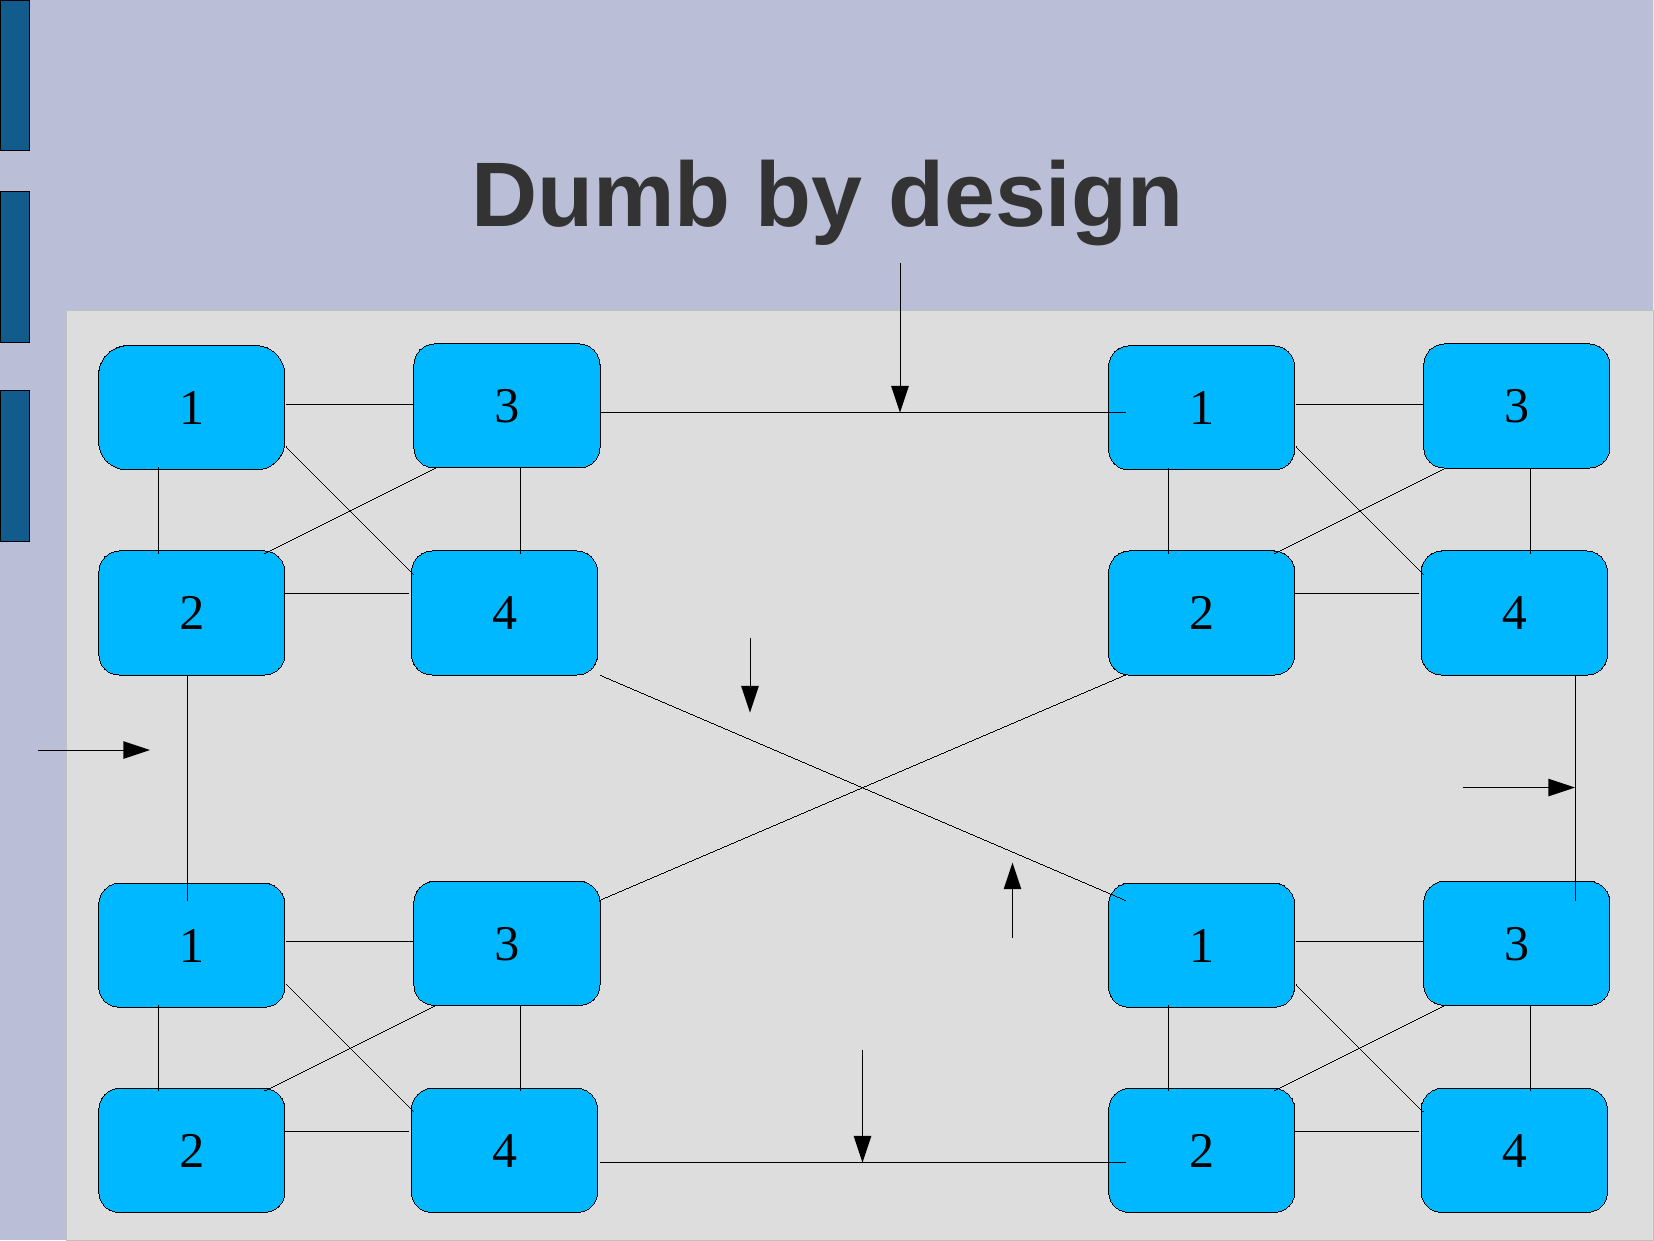

# Dumb by design
3
3
1
1
2
4
2
4
3
3
1
1
2
4
2
4